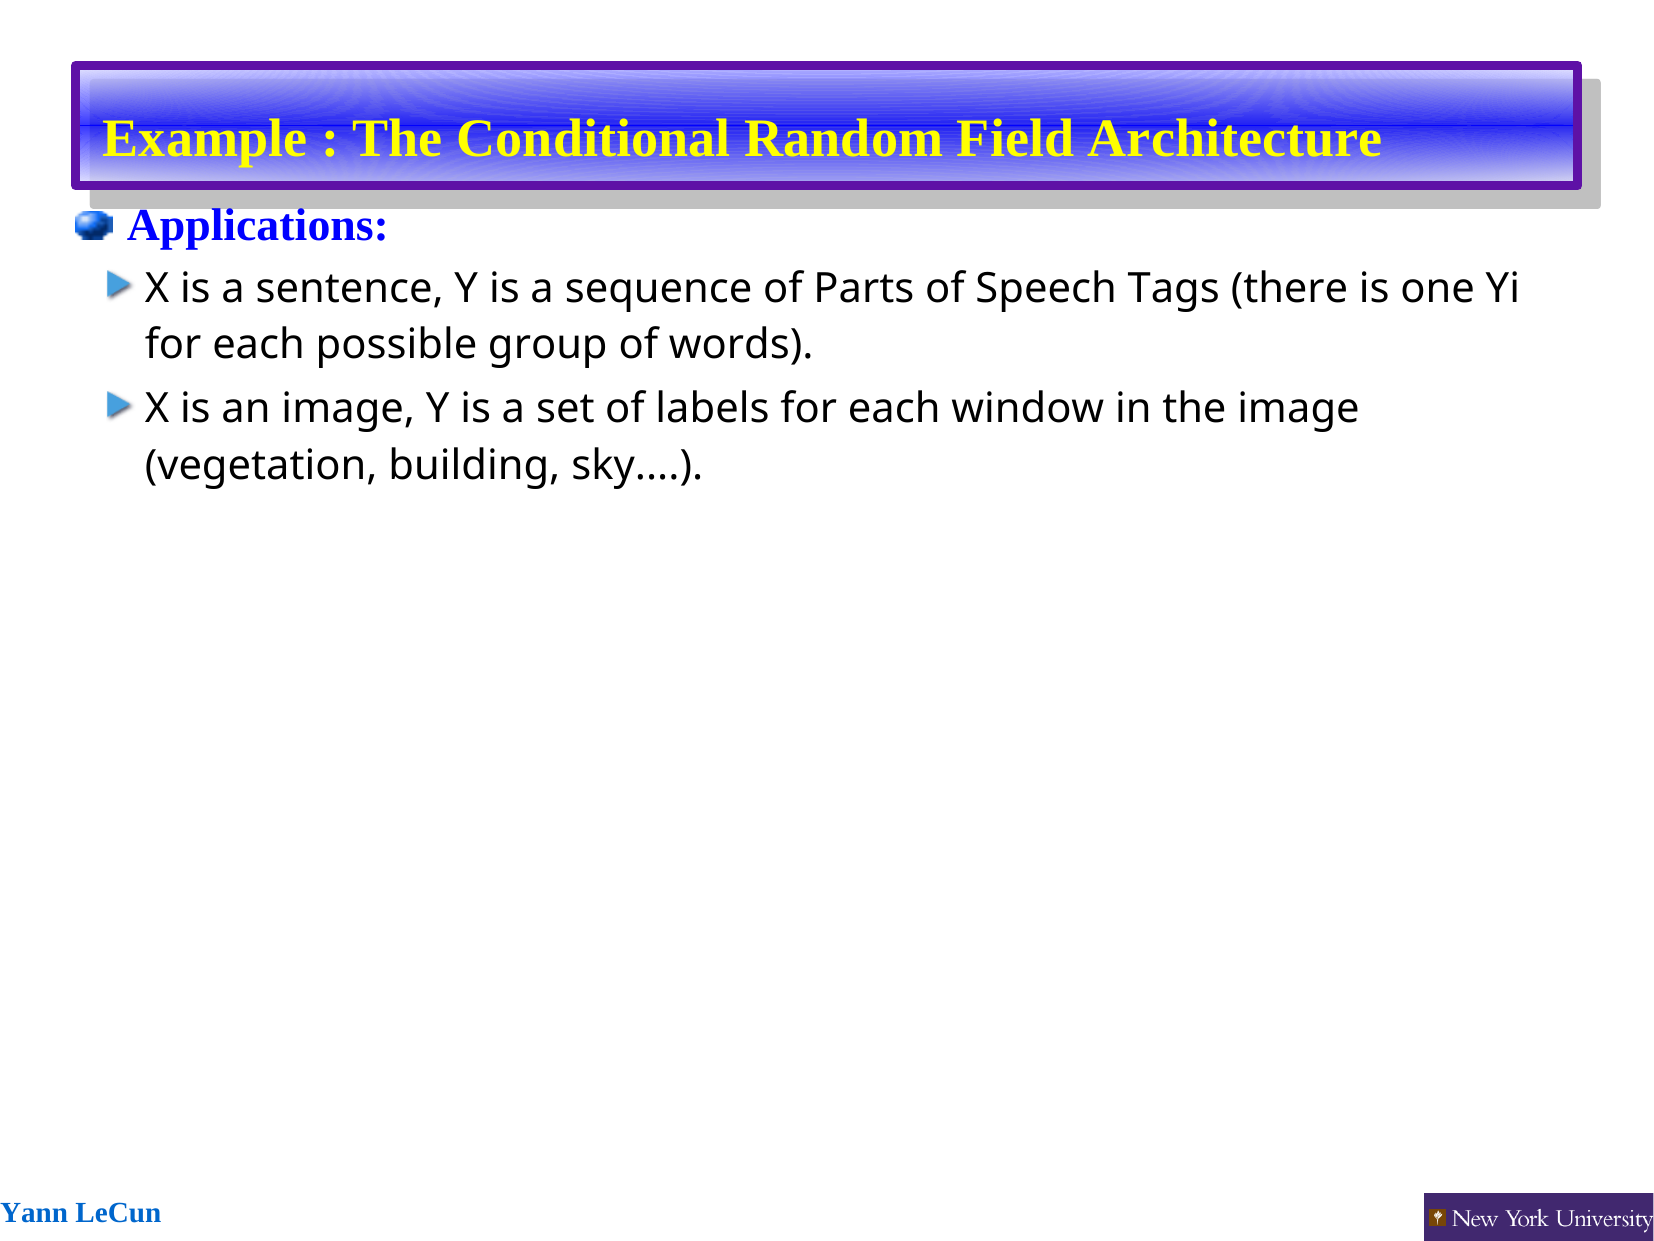

# Example : The Conditional Random Field Architecture
Applications:
X is a sentence, Y is a sequence of Parts of Speech Tags (there is one Yi for each possible group of words).
X is an image, Y is a set of labels for each window in the image (vegetation, building, sky....).